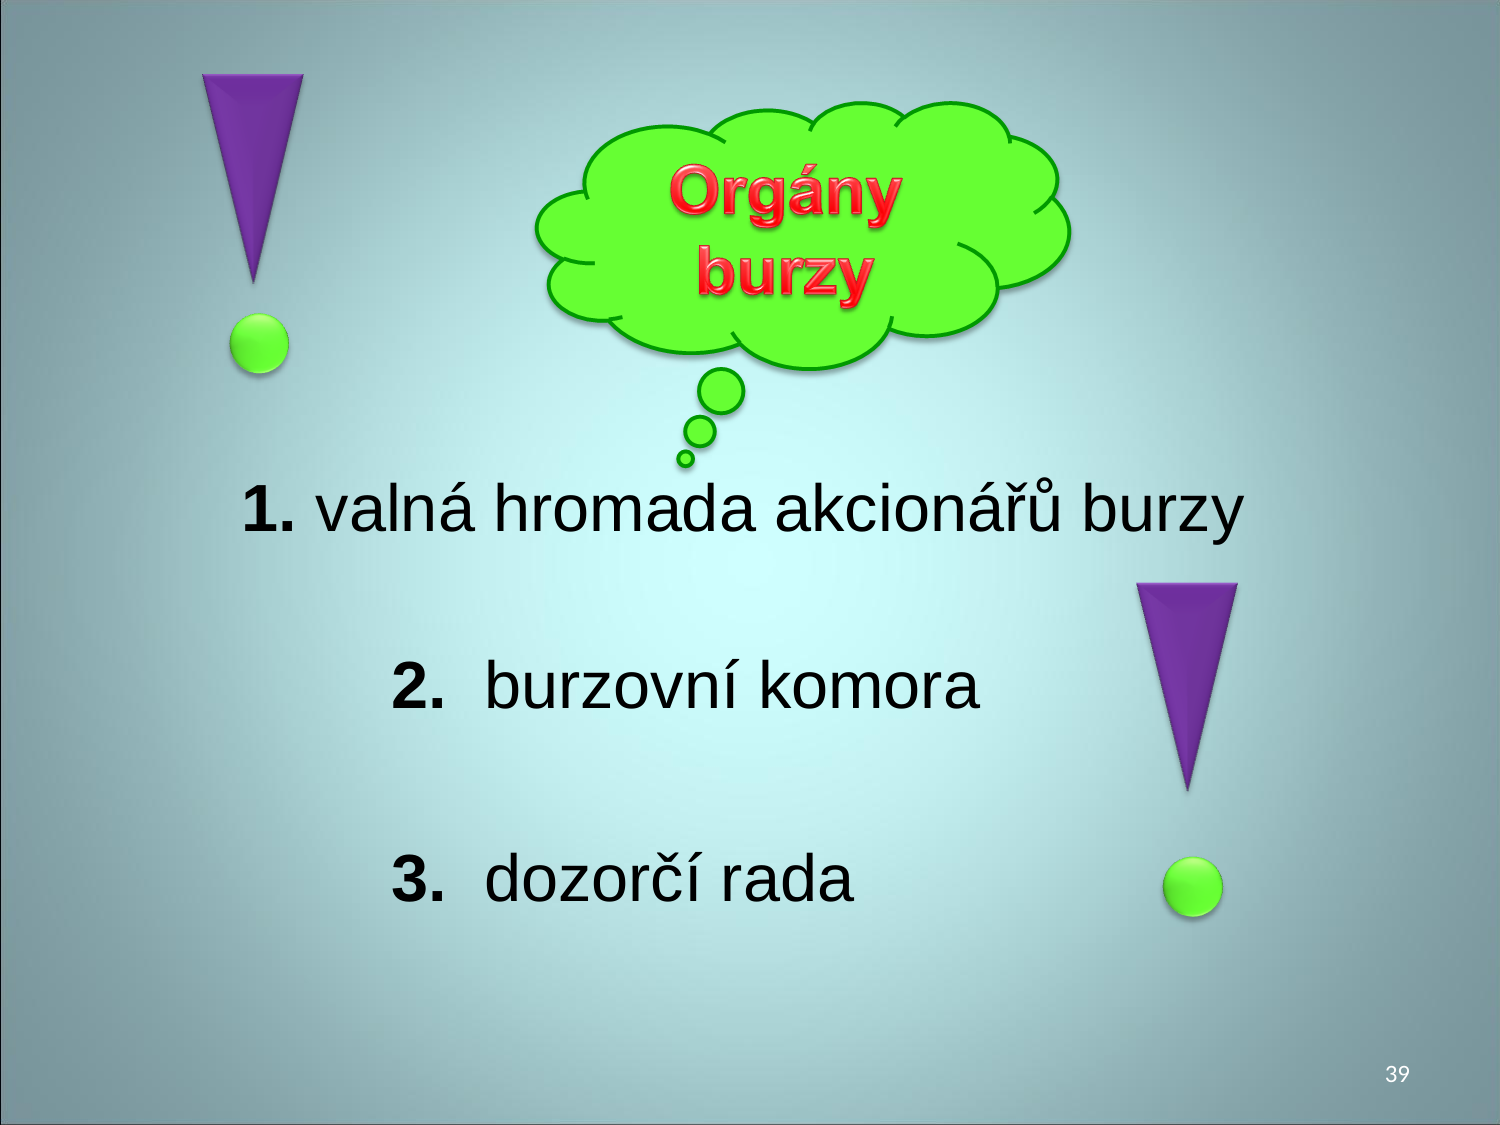

# 1. valná hromada akcionářů burzy
			2. burzovní komora
			3. dozorčí rada